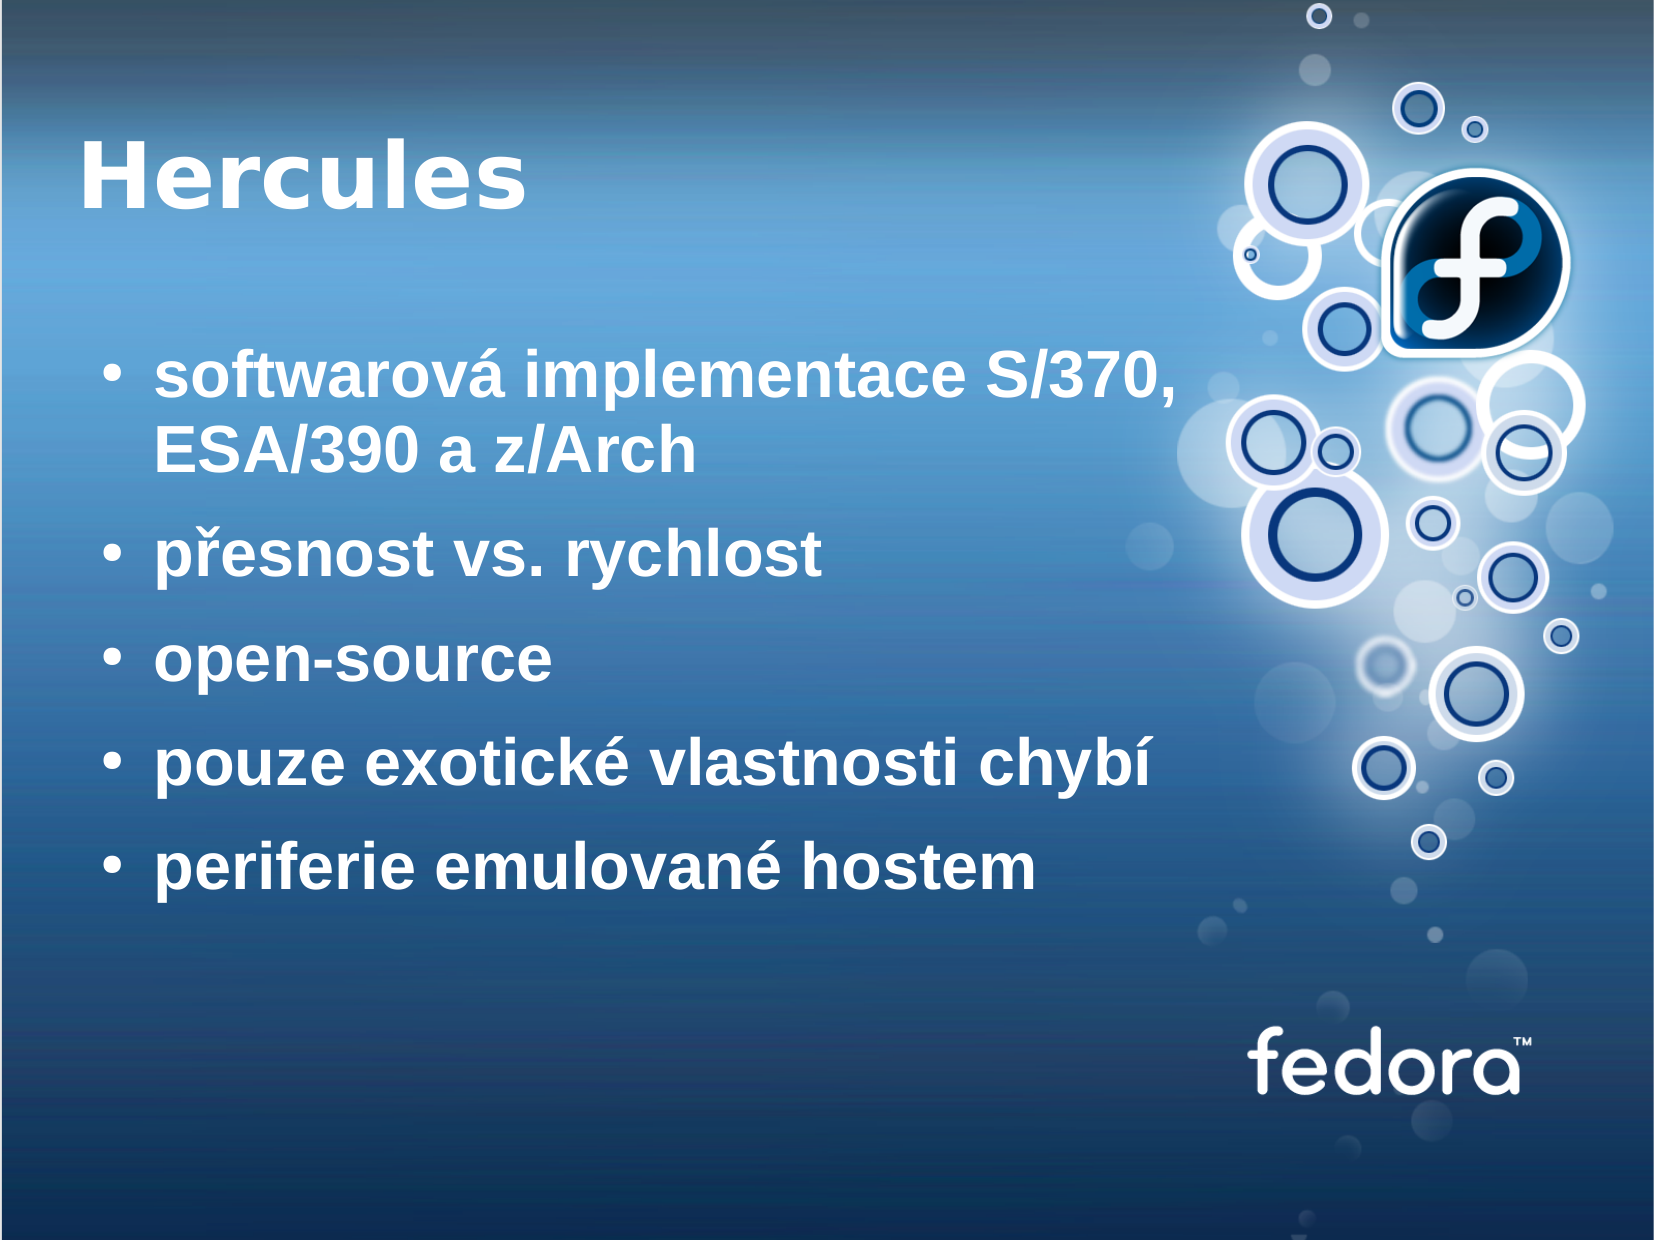

# Hercules
softwarová implementace S/370, ESA/390 a z/Arch
přesnost vs. rychlost
open-source
pouze exotické vlastnosti chybí
periferie emulované hostem